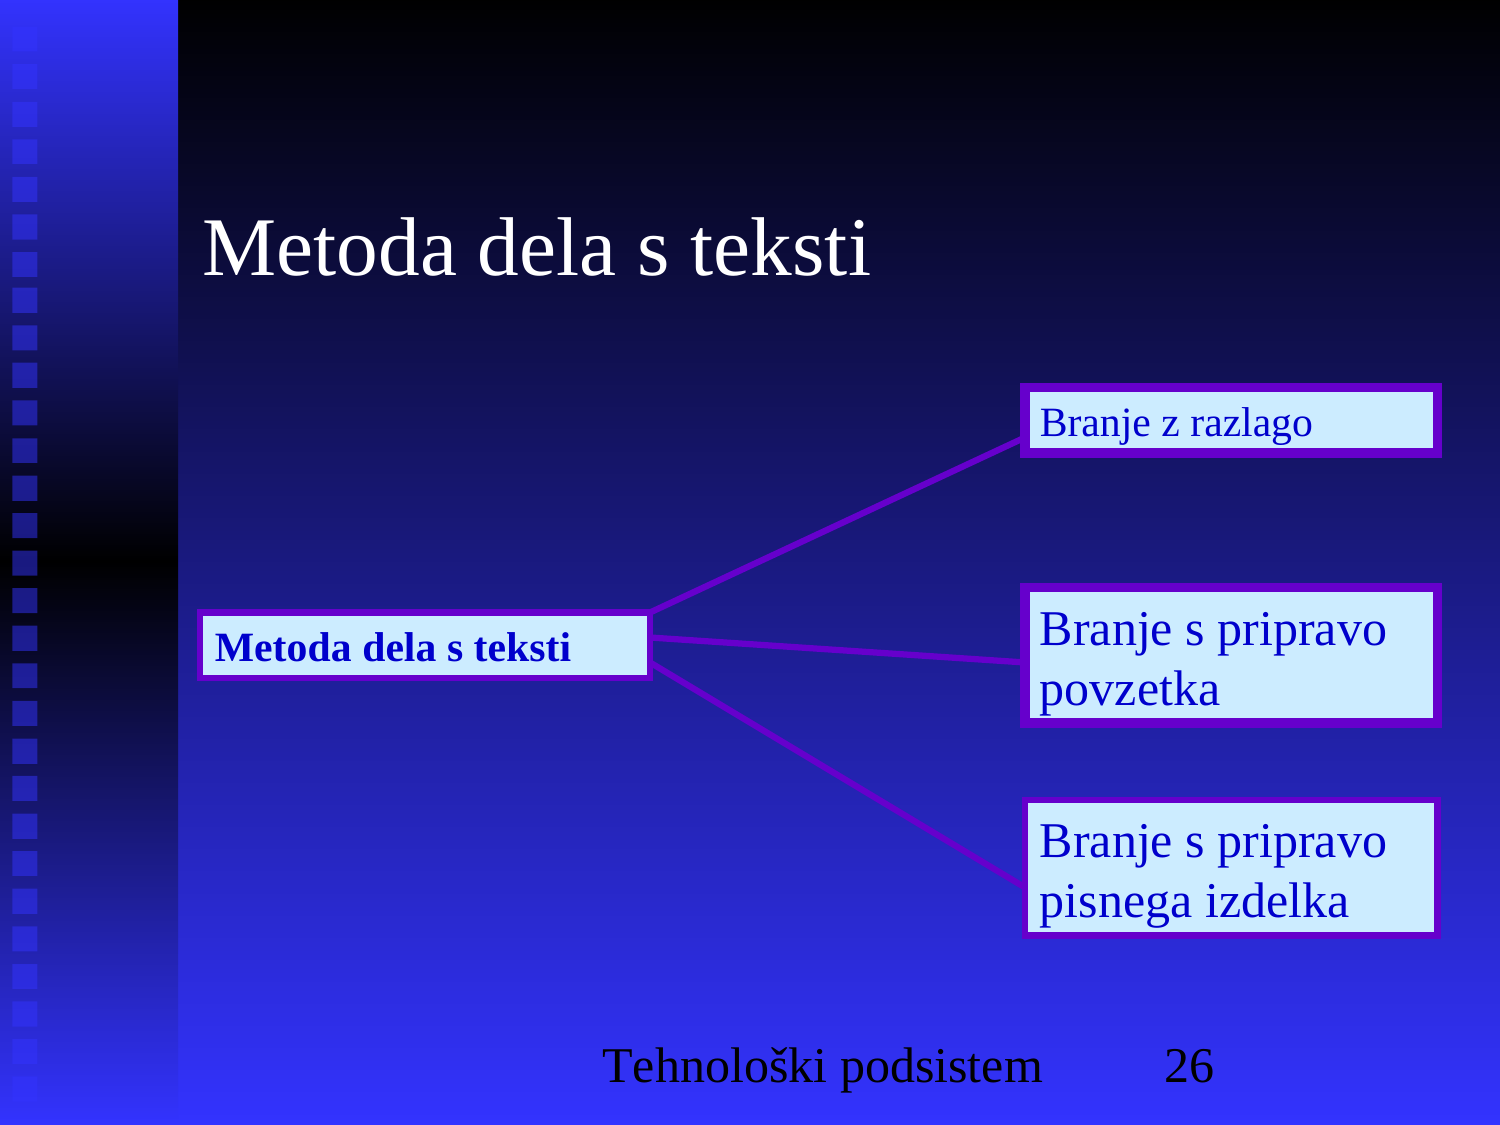

# Metoda dela s teksti
Branje z razlago
Branje s pripravo povzetka
Metoda dela s teksti
Branje s pripravo pisnega izdelka
Tehnološki podsistem
26